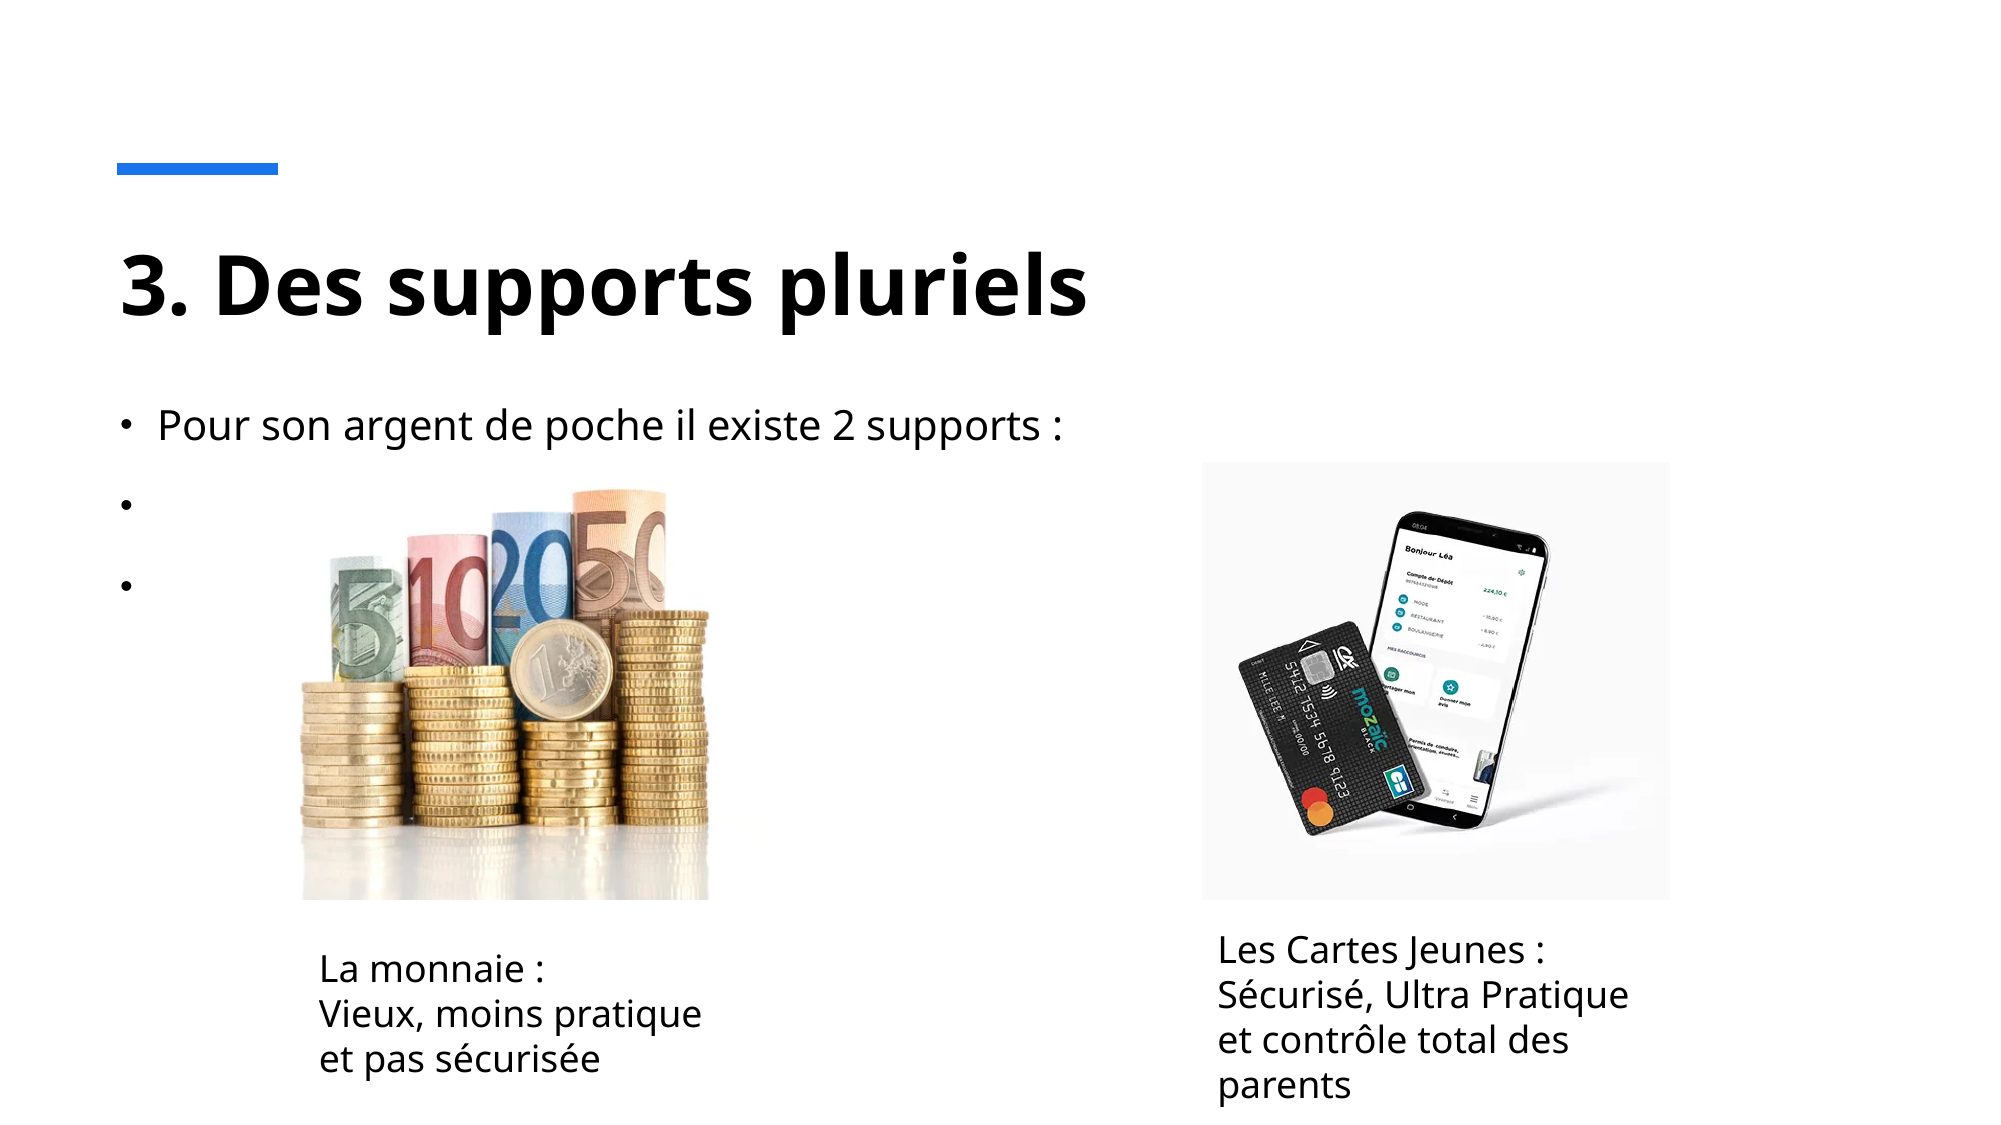

# 3. Des supports pluriels
Pour son argent de poche il existe 2 supports :
Les Cartes Jeunes :
Sécurisé, Ultra Pratique et contrôle total des parents
La monnaie :
Vieux, moins pratique et pas sécurisée